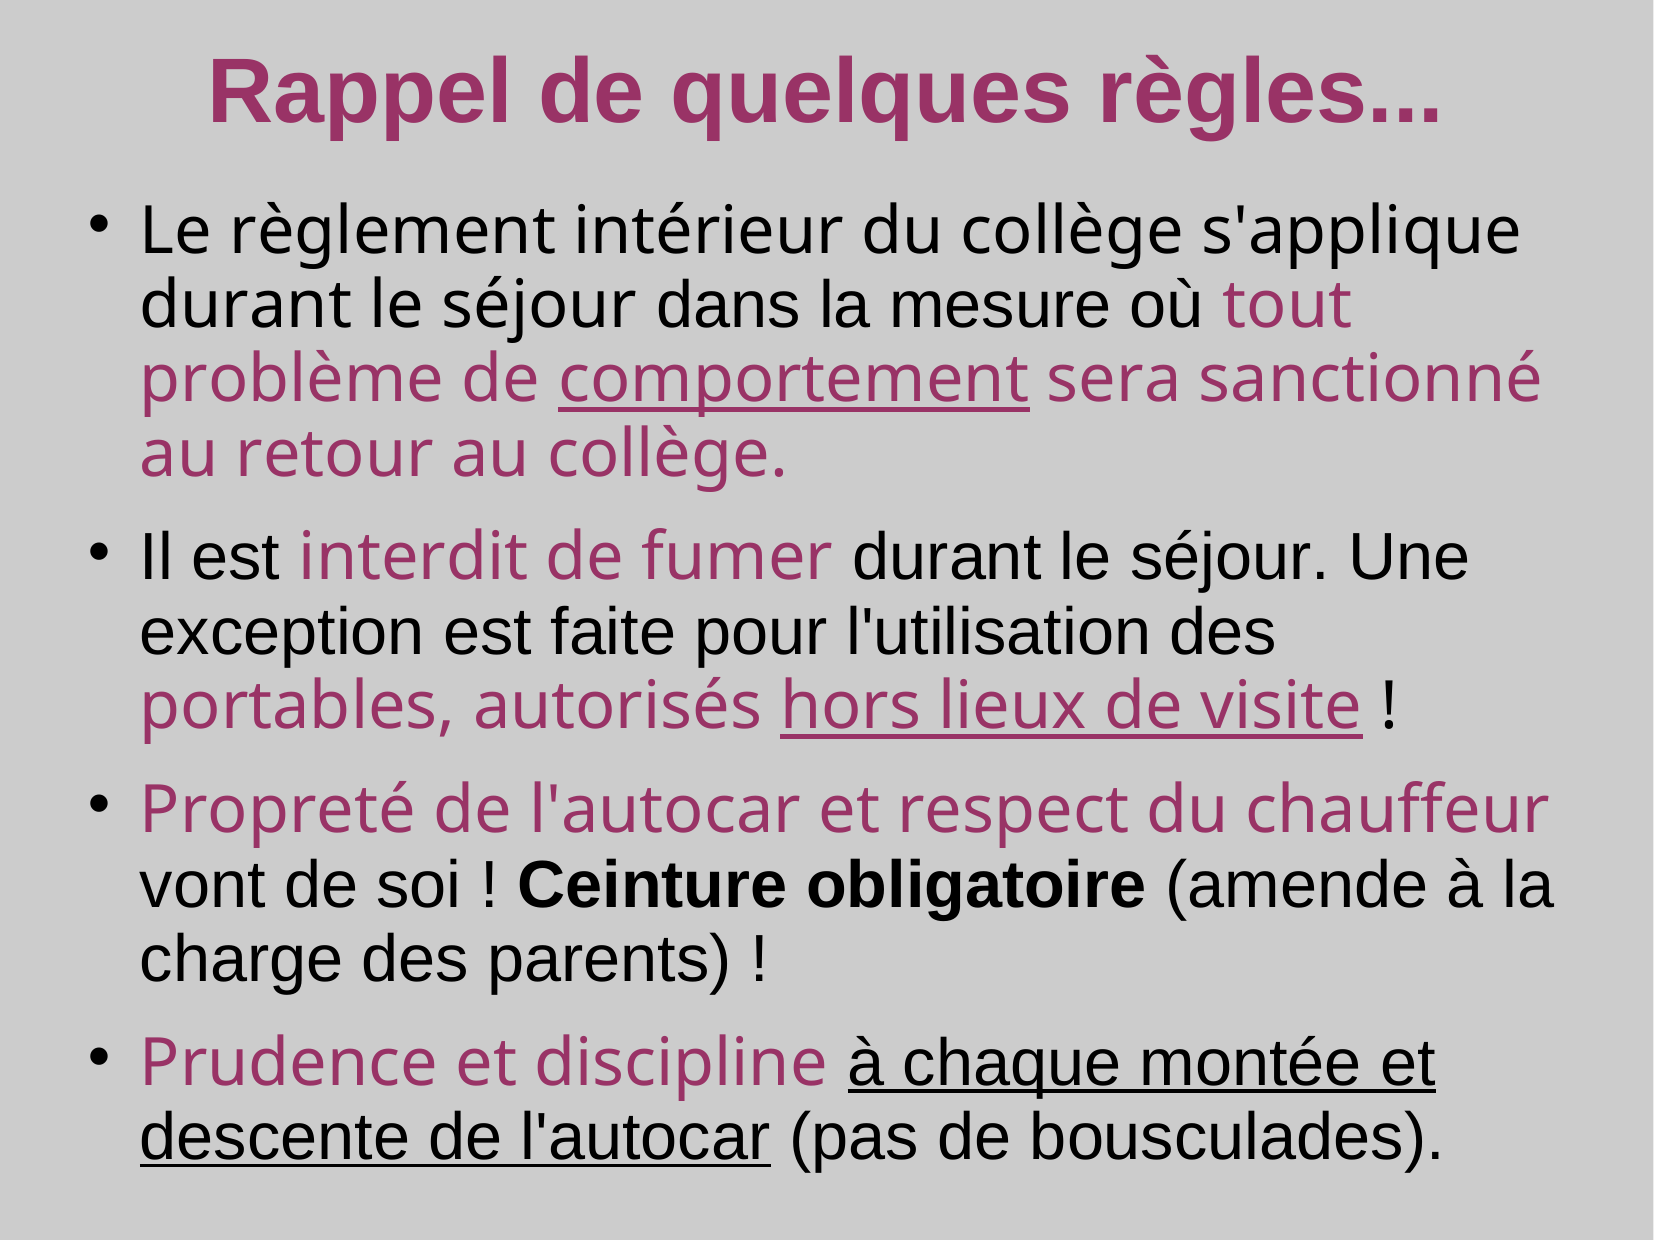

# Rappel de quelques règles...
Le règlement intérieur du collège s'applique durant le séjour dans la mesure où tout problème de comportement sera sanctionné au retour au collège.
Il est interdit de fumer durant le séjour. Une exception est faite pour l'utilisation des portables, autorisés hors lieux de visite !
Propreté de l'autocar et respect du chauffeur vont de soi ! Ceinture obligatoire (amende à la charge des parents) !
Prudence et discipline à chaque montée et descente de l'autocar (pas de bousculades).